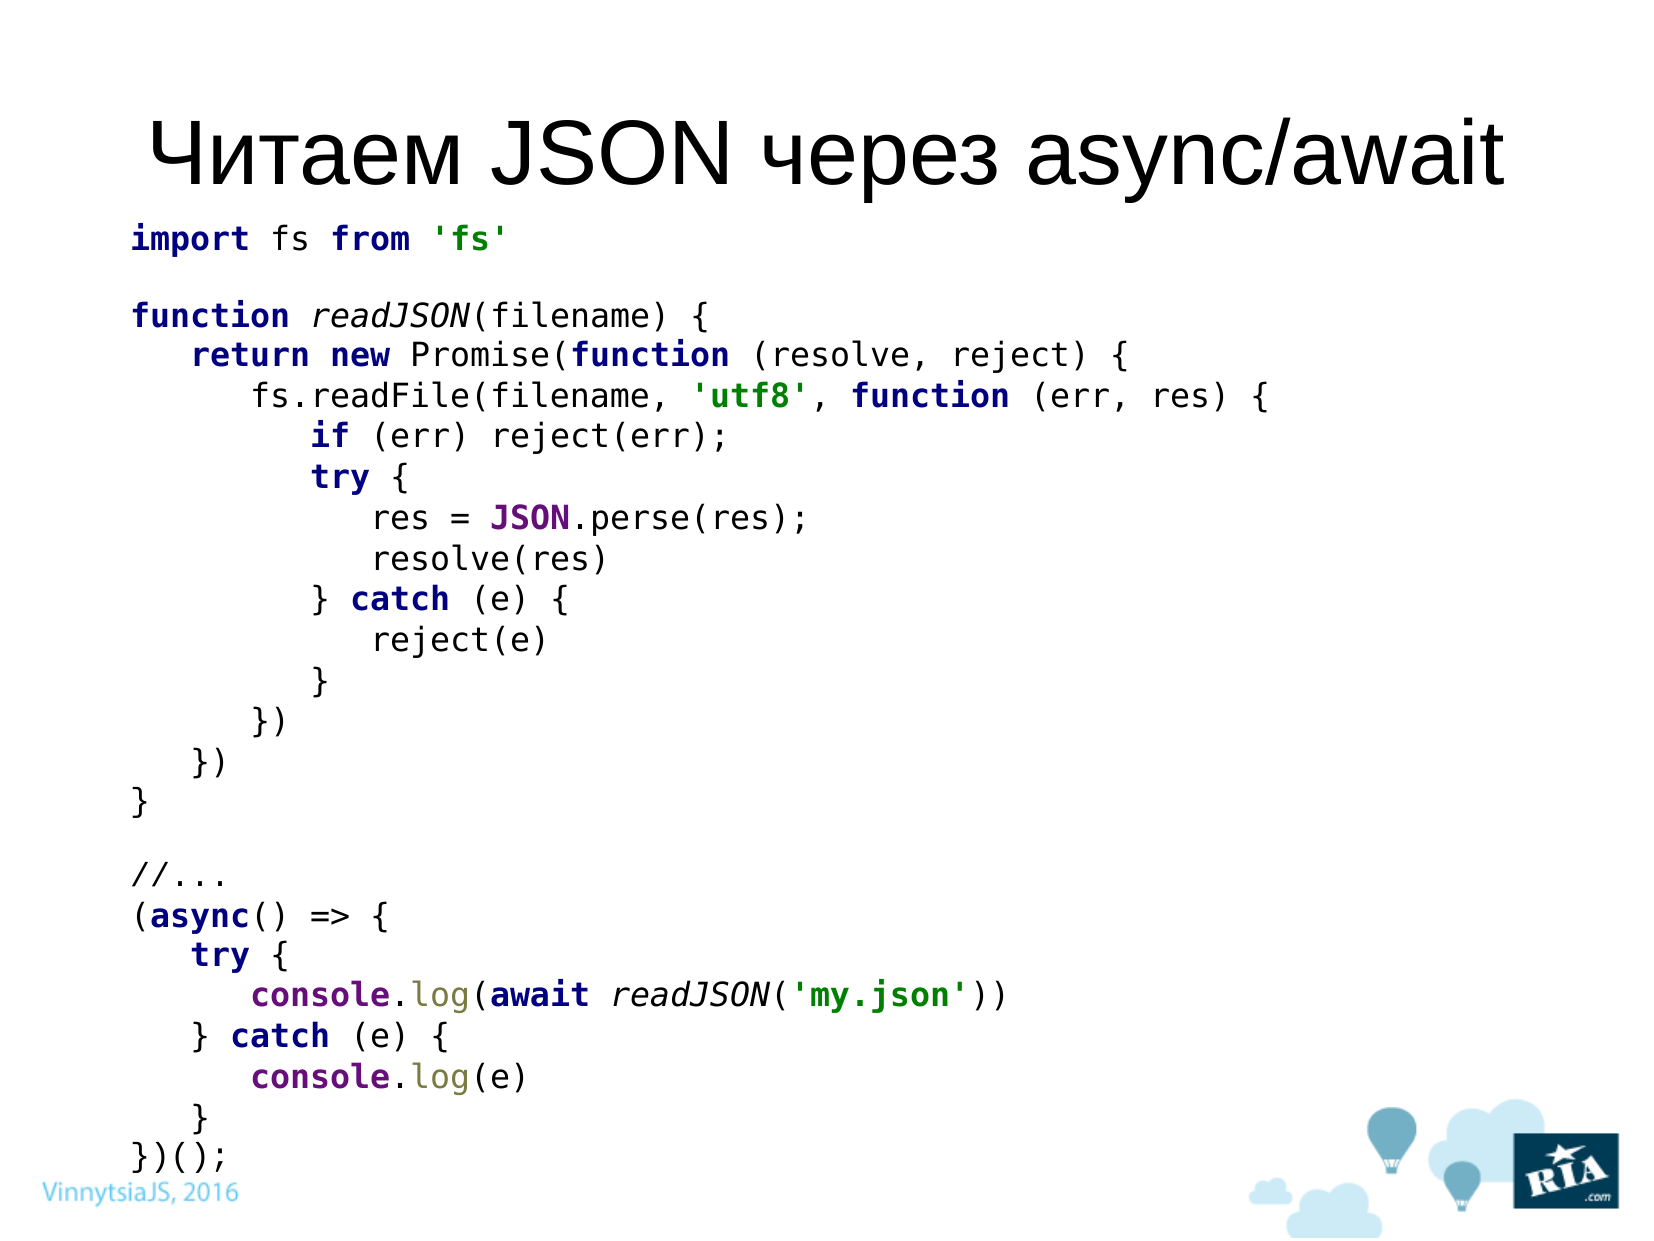

# Читаем JSON через async/await
import fs from 'fs'
function readJSON(filename) {
 return new Promise(function (resolve, reject) {
 fs.readFile(filename, 'utf8', function (err, res) {
 if (err) reject(err);
 try {
 res = JSON.perse(res);
 resolve(res)
 } catch (e) {
 reject(e)
 }
 })
 })
}
//...
(async() => {
 try {
 console.log(await readJSON('my.json'))
 } catch (e) {
 console.log(e)
 }
})();